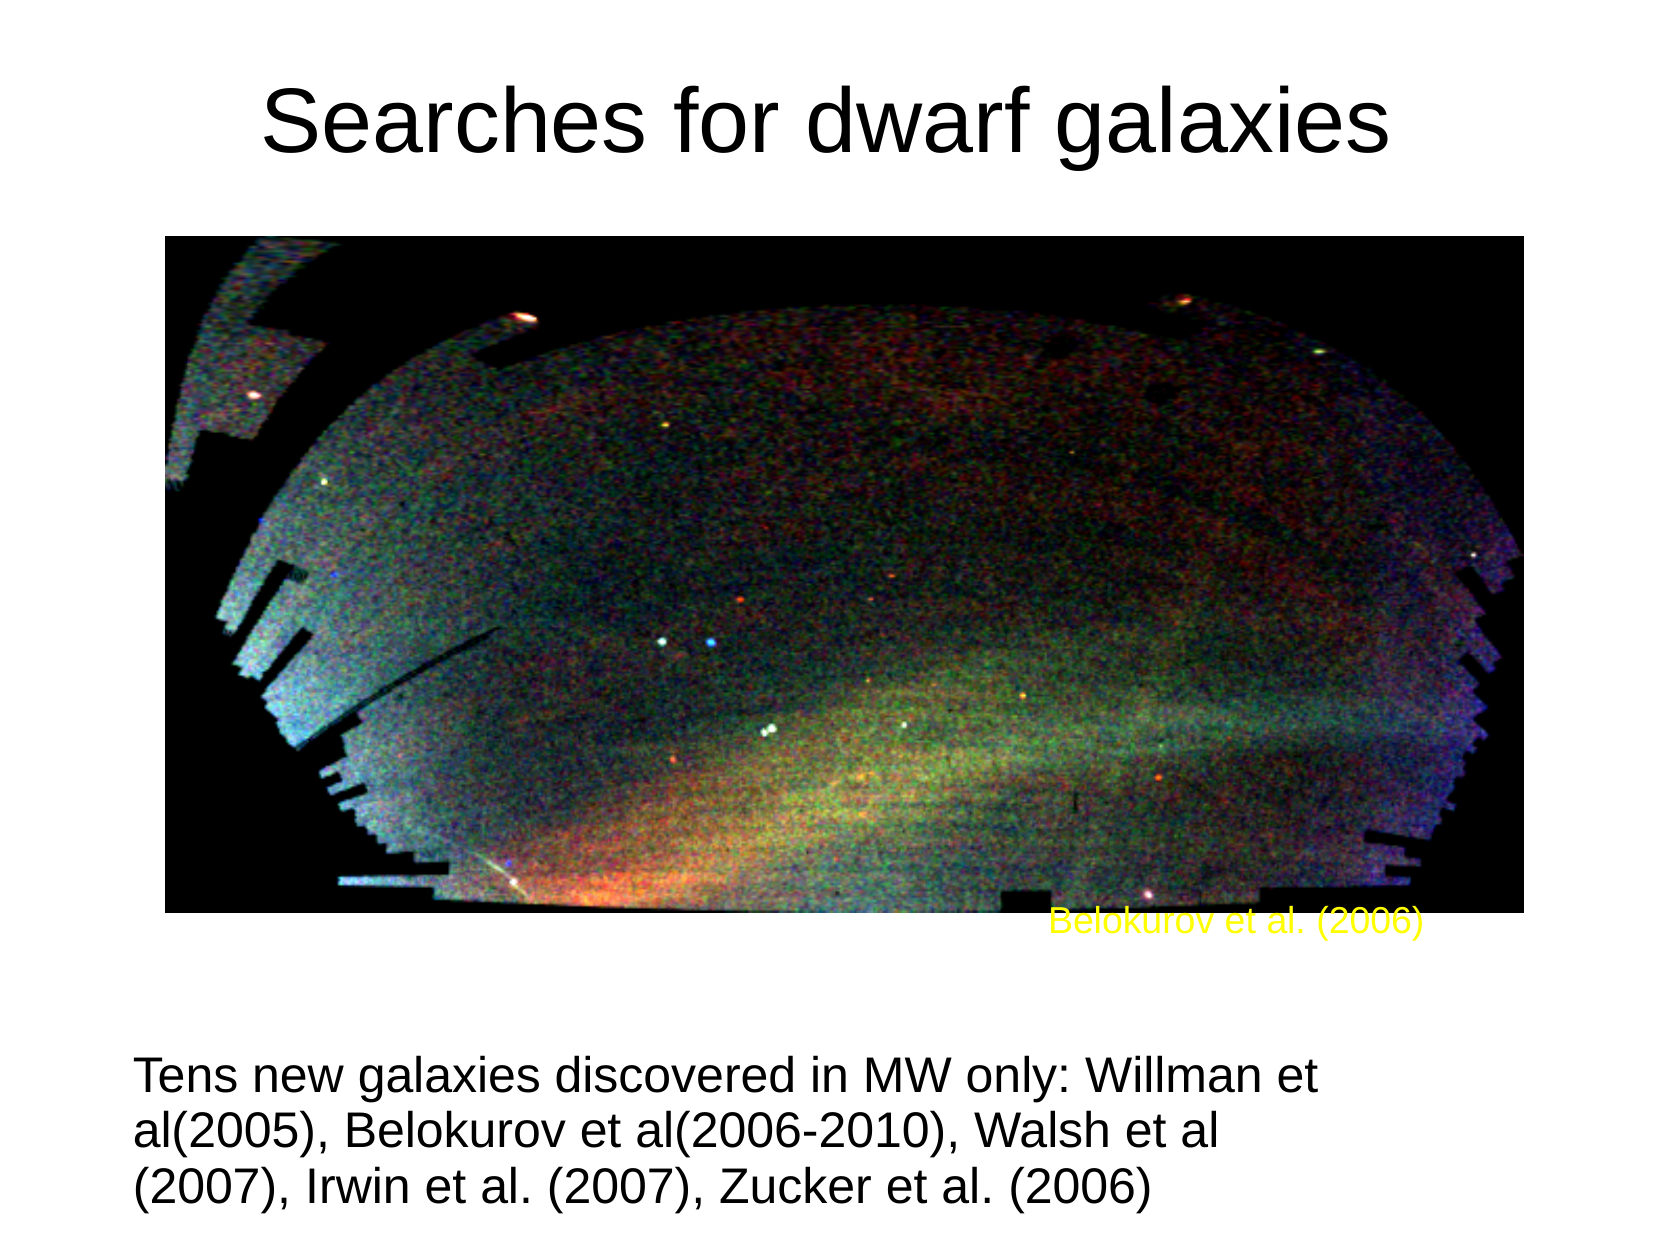

# Searches for dwarf galaxies
Belokurov et al. (2006)
Tens new galaxies discovered in MW only: Willman et al(2005), Belokurov et al(2006-2010), Walsh et al (2007), Irwin et al. (2007), Zucker et al. (2006)